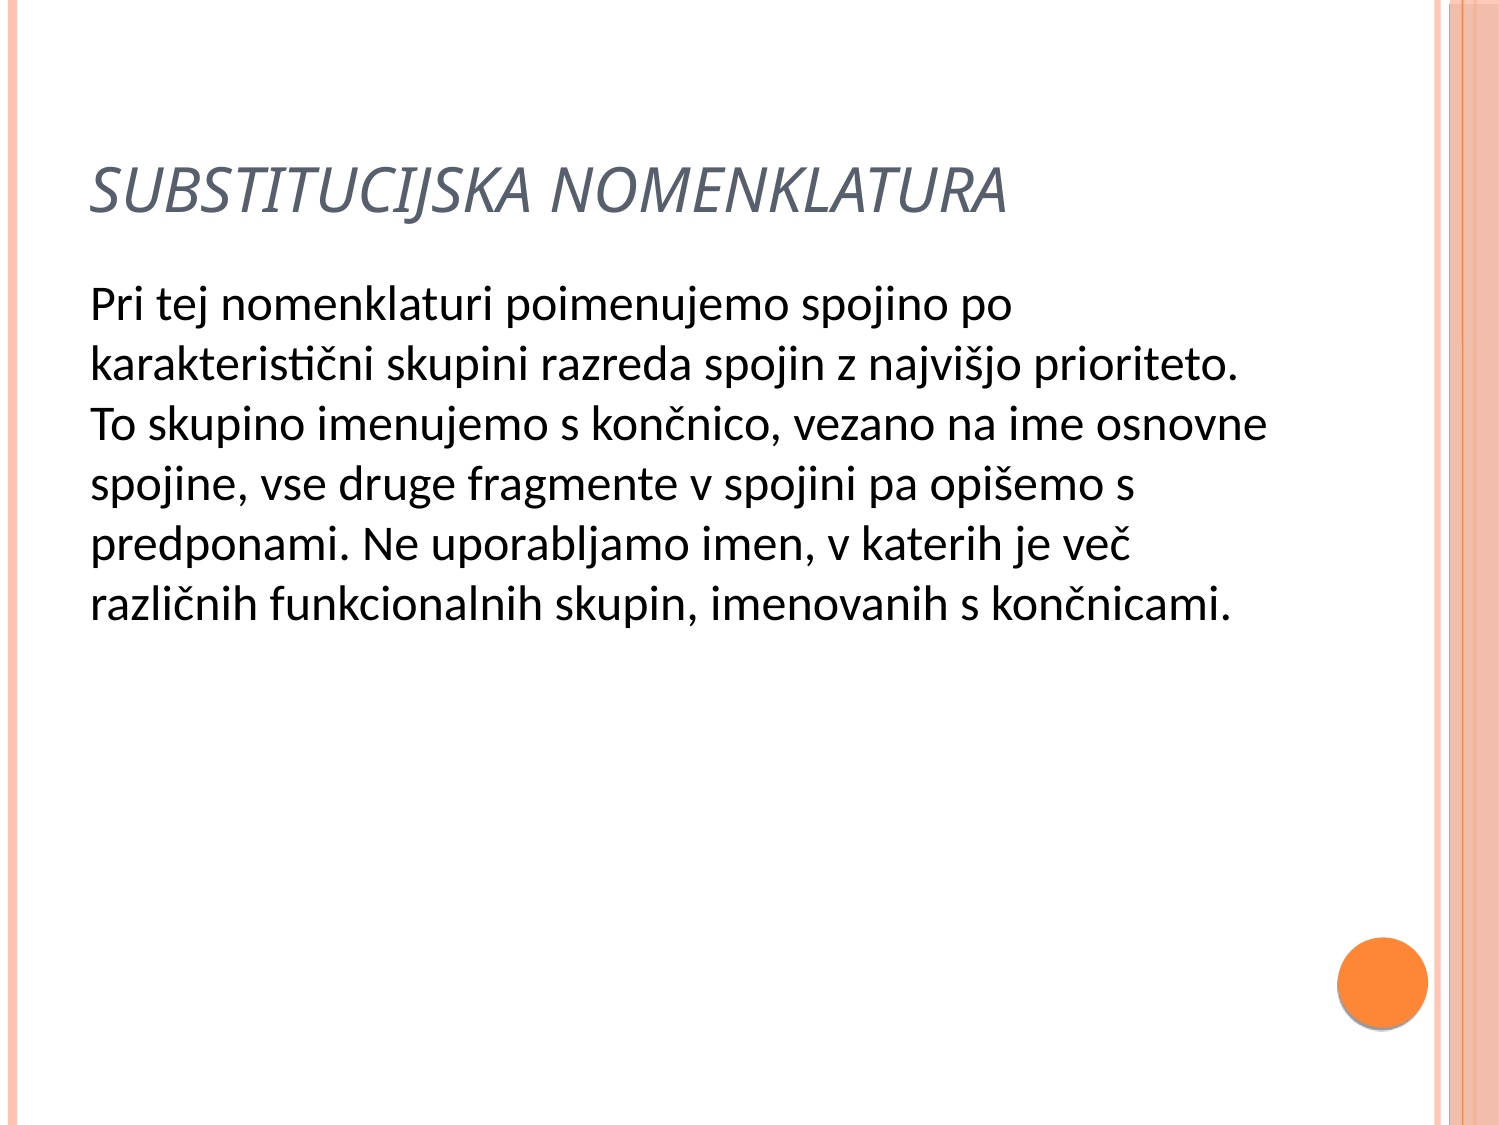

# Substitucijska nomenklatura
Pri tej nomenklaturi poimenujemo spojino po karakteristični skupini razreda spojin z najvišjo prioriteto. To skupino imenujemo s končnico, vezano na ime osnovne spojine, vse druge fragmente v spojini pa opišemo s predponami. Ne uporabljamo imen, v katerih je več različnih funkcionalnih skupin, imenovanih s končnicami.